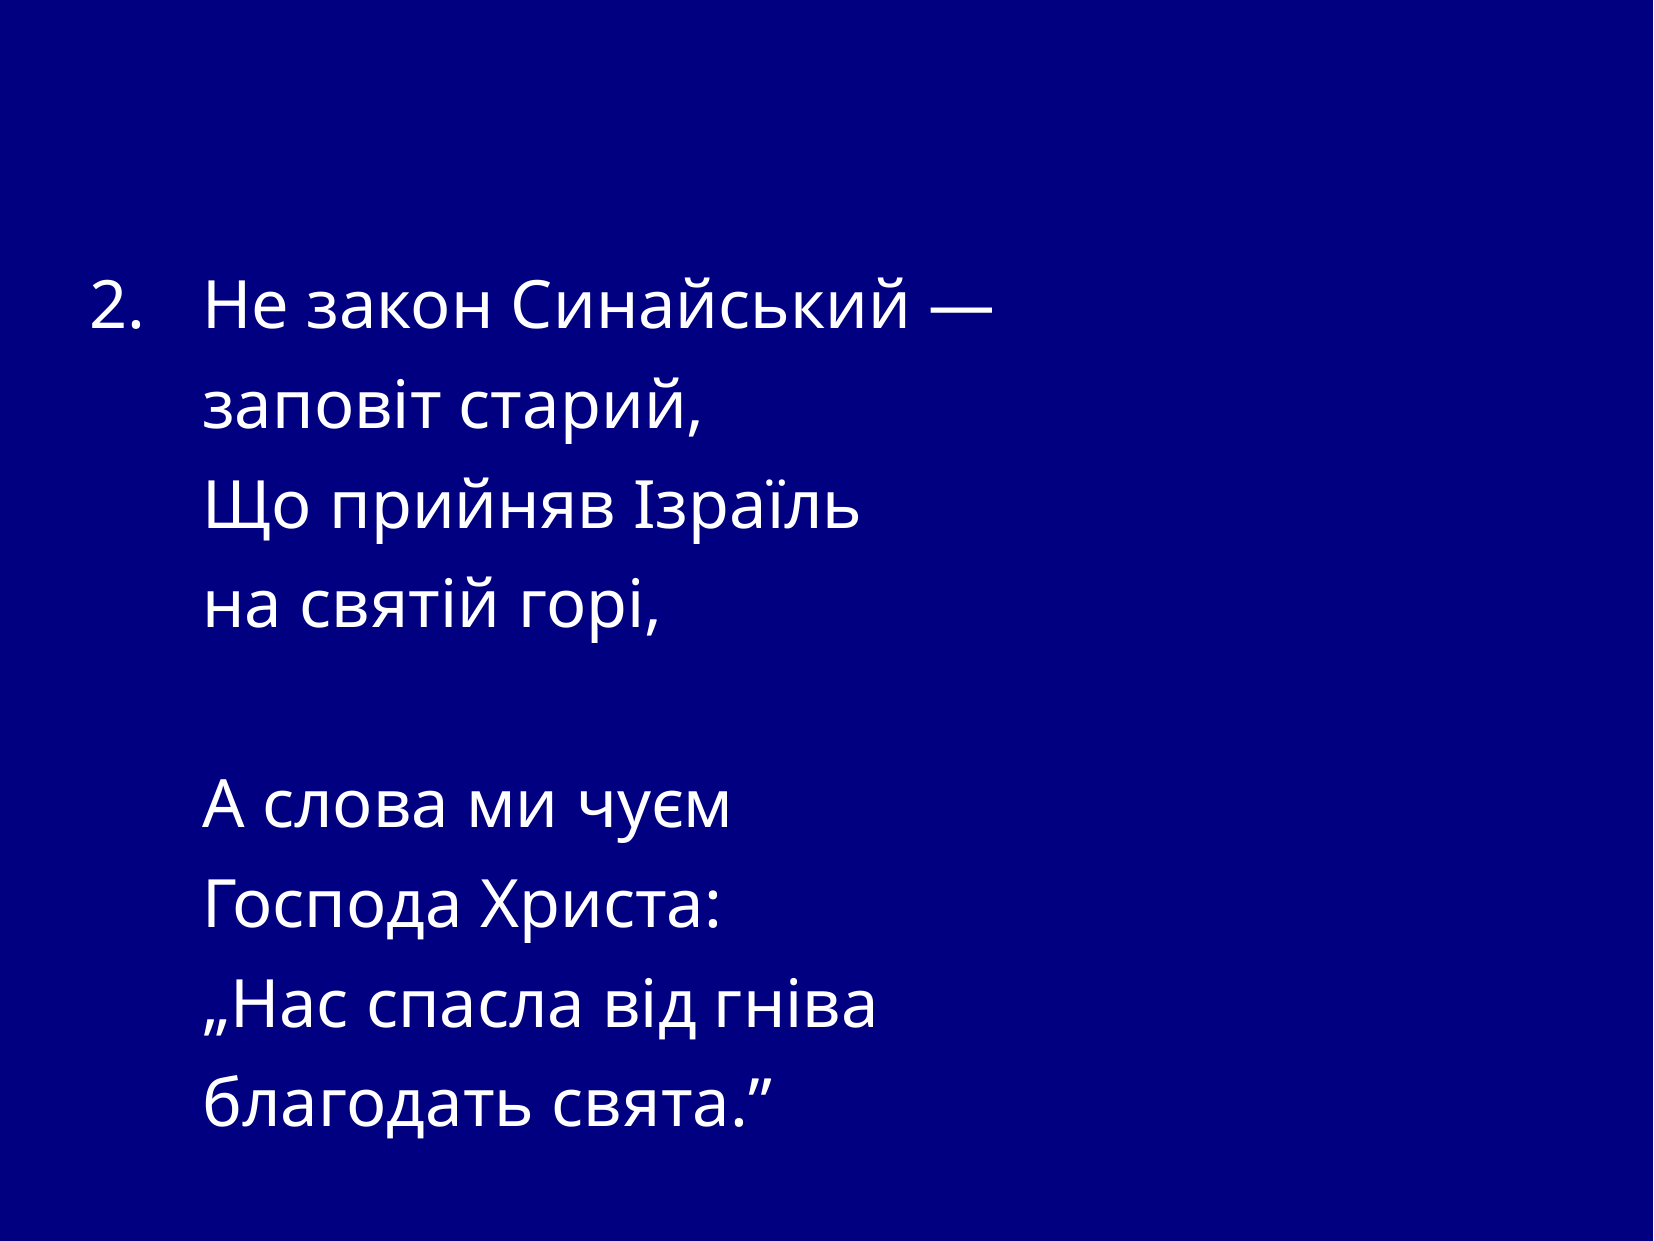

2.	Не закон Синайський ―
	заповіт старий,
	Що прийняв Ізраїль
	на святій горі,
	А слова ми чуєм
	Господа Христа:
	„Нас спасла від гніва
	благодать свята.”